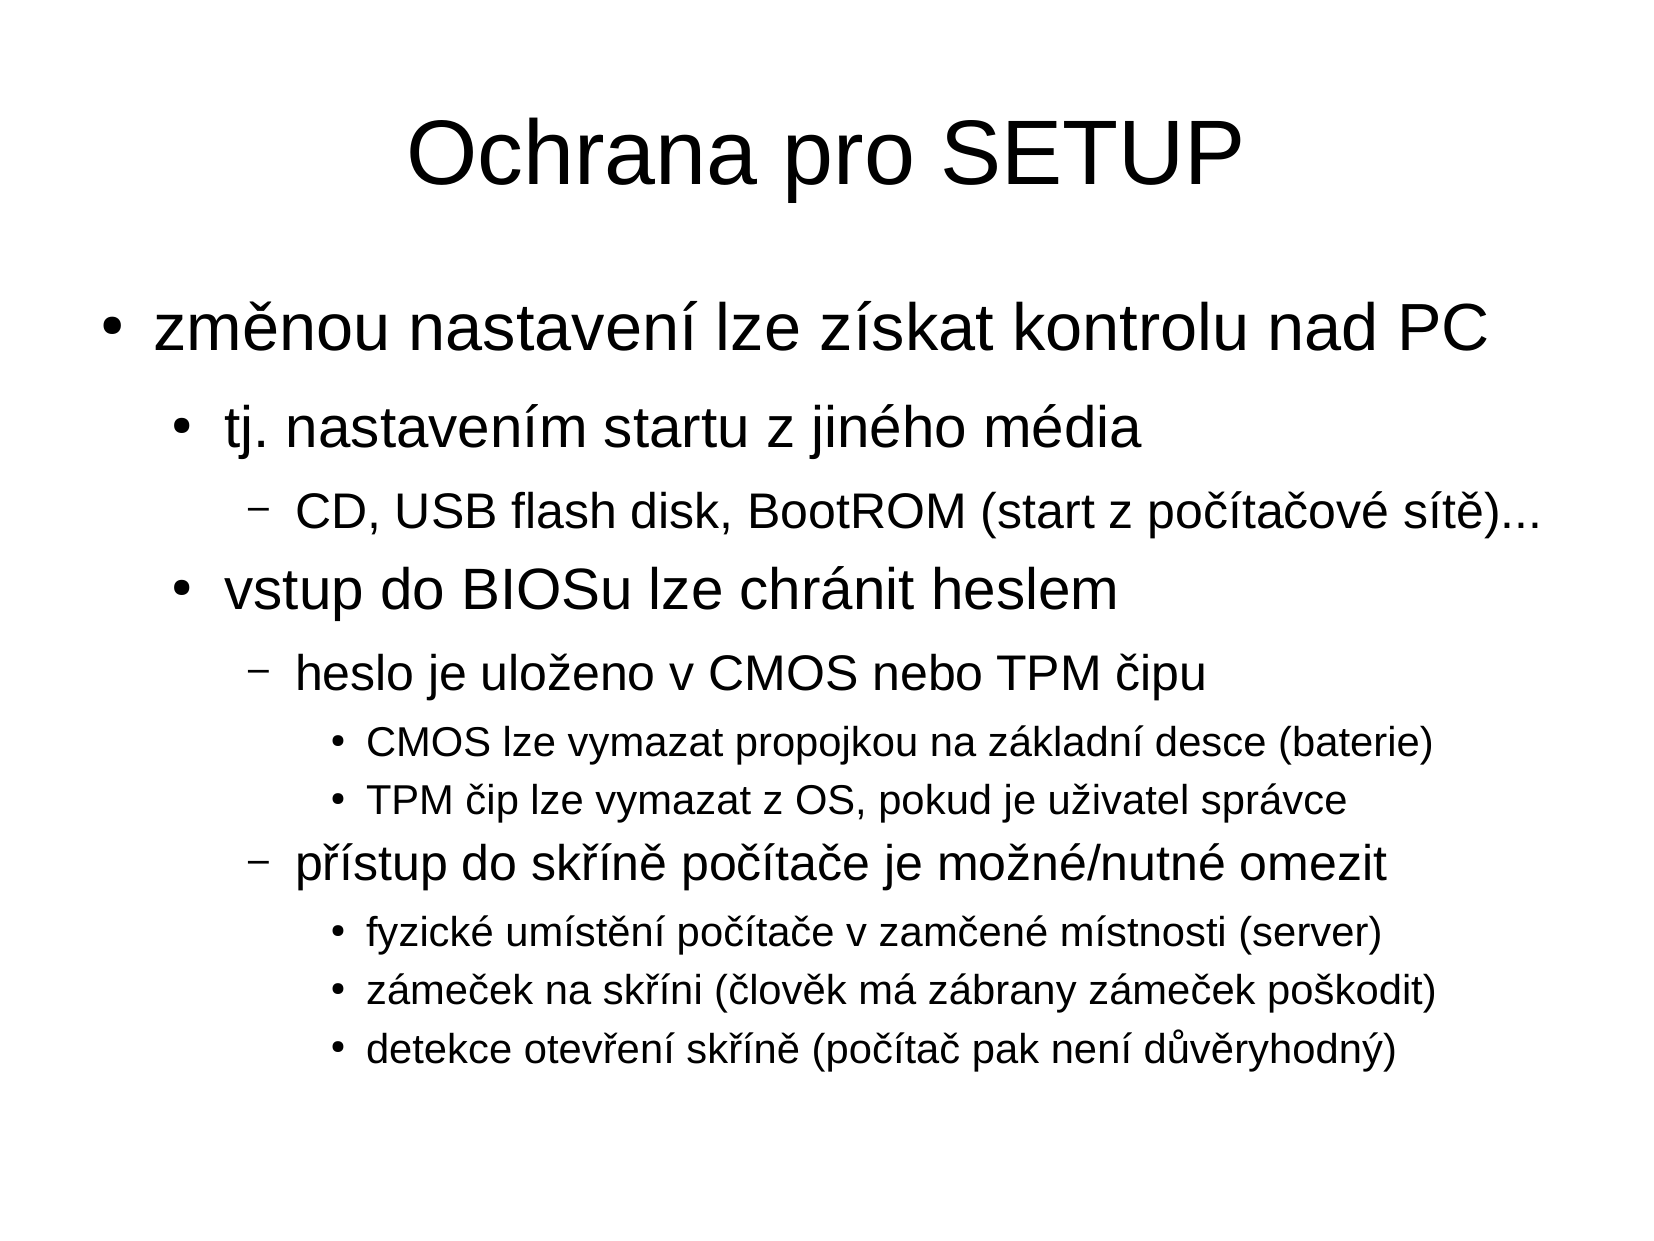

# Ochrana pro SETUP
změnou nastavení lze získat kontrolu nad PC
tj. nastavením startu z jiného média
CD, USB flash disk, BootROM (start z počítačové sítě)...
vstup do BIOSu lze chránit heslem
heslo je uloženo v CMOS nebo TPM čipu
CMOS lze vymazat propojkou na základní desce (baterie)
TPM čip lze vymazat z OS, pokud je uživatel správce
přístup do skříně počítače je možné/nutné omezit
fyzické umístění počítače v zamčené místnosti (server)
zámeček na skříni (člověk má zábrany zámeček poškodit)
detekce otevření skříně (počítač pak není důvěryhodný)